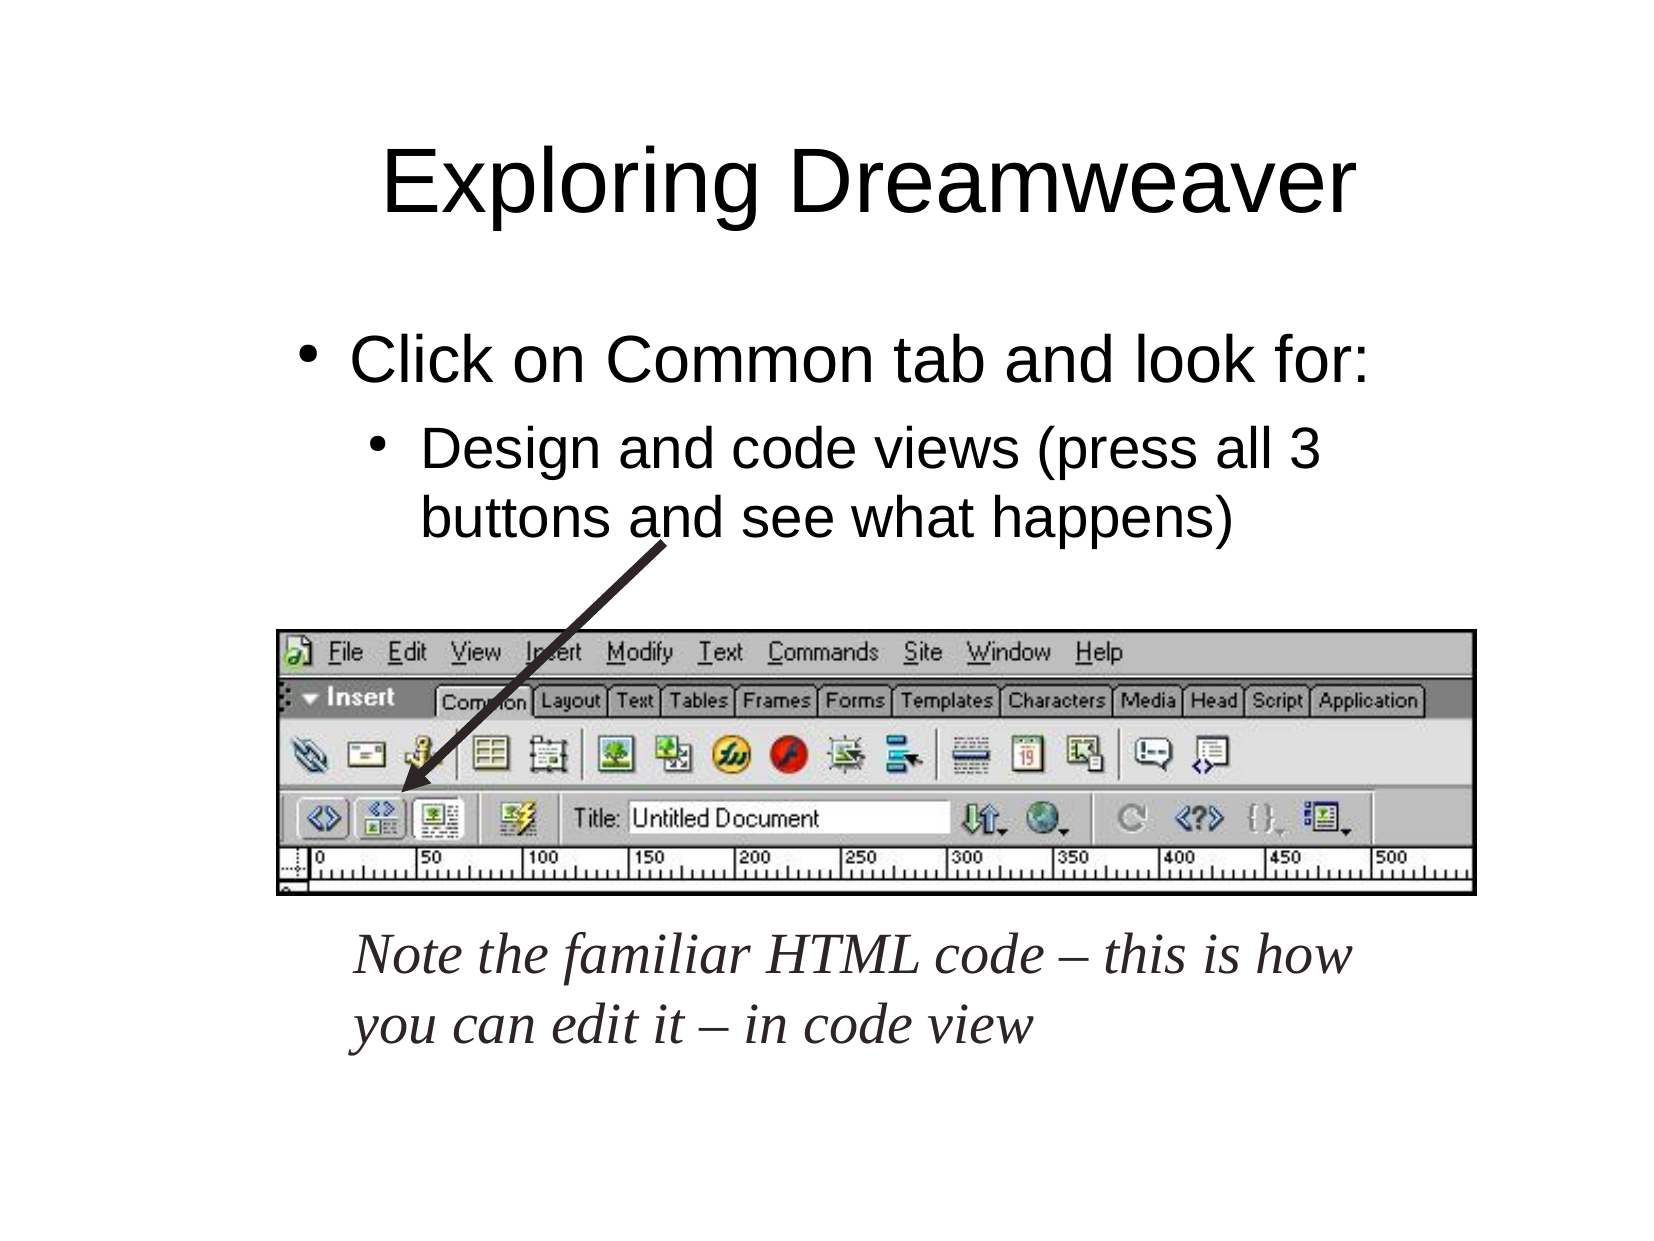

# Exploring Dreamweaver
Click on Common tab and look for:
Design and code views (press all 3 buttons and see what happens)
Note the familiar HTML code – this is how you can edit it – in code view